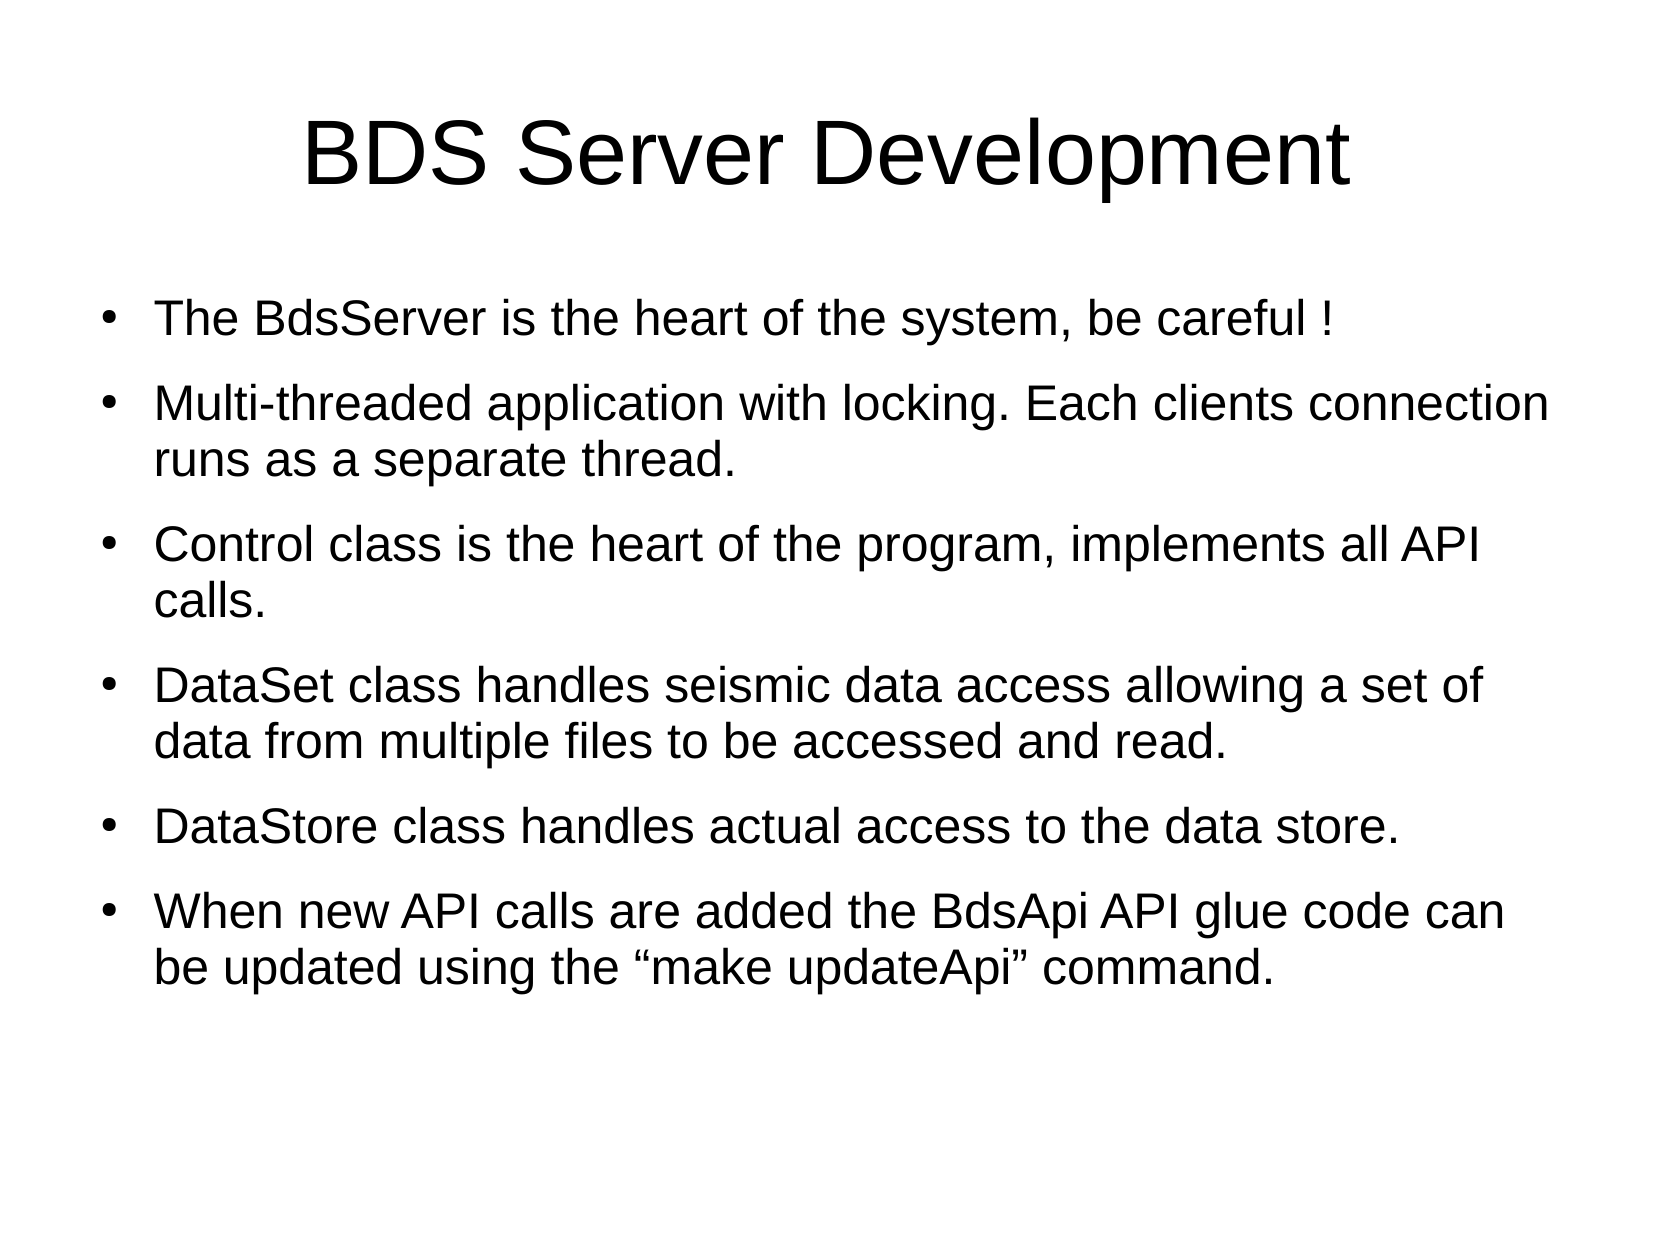

# BDS Server Development
The BdsServer is the heart of the system, be careful !
Multi-threaded application with locking. Each clients connection runs as a separate thread.
Control class is the heart of the program, implements all API calls.
DataSet class handles seismic data access allowing a set of data from multiple files to be accessed and read.
DataStore class handles actual access to the data store.
When new API calls are added the BdsApi API glue code can be updated using the “make updateApi” command.